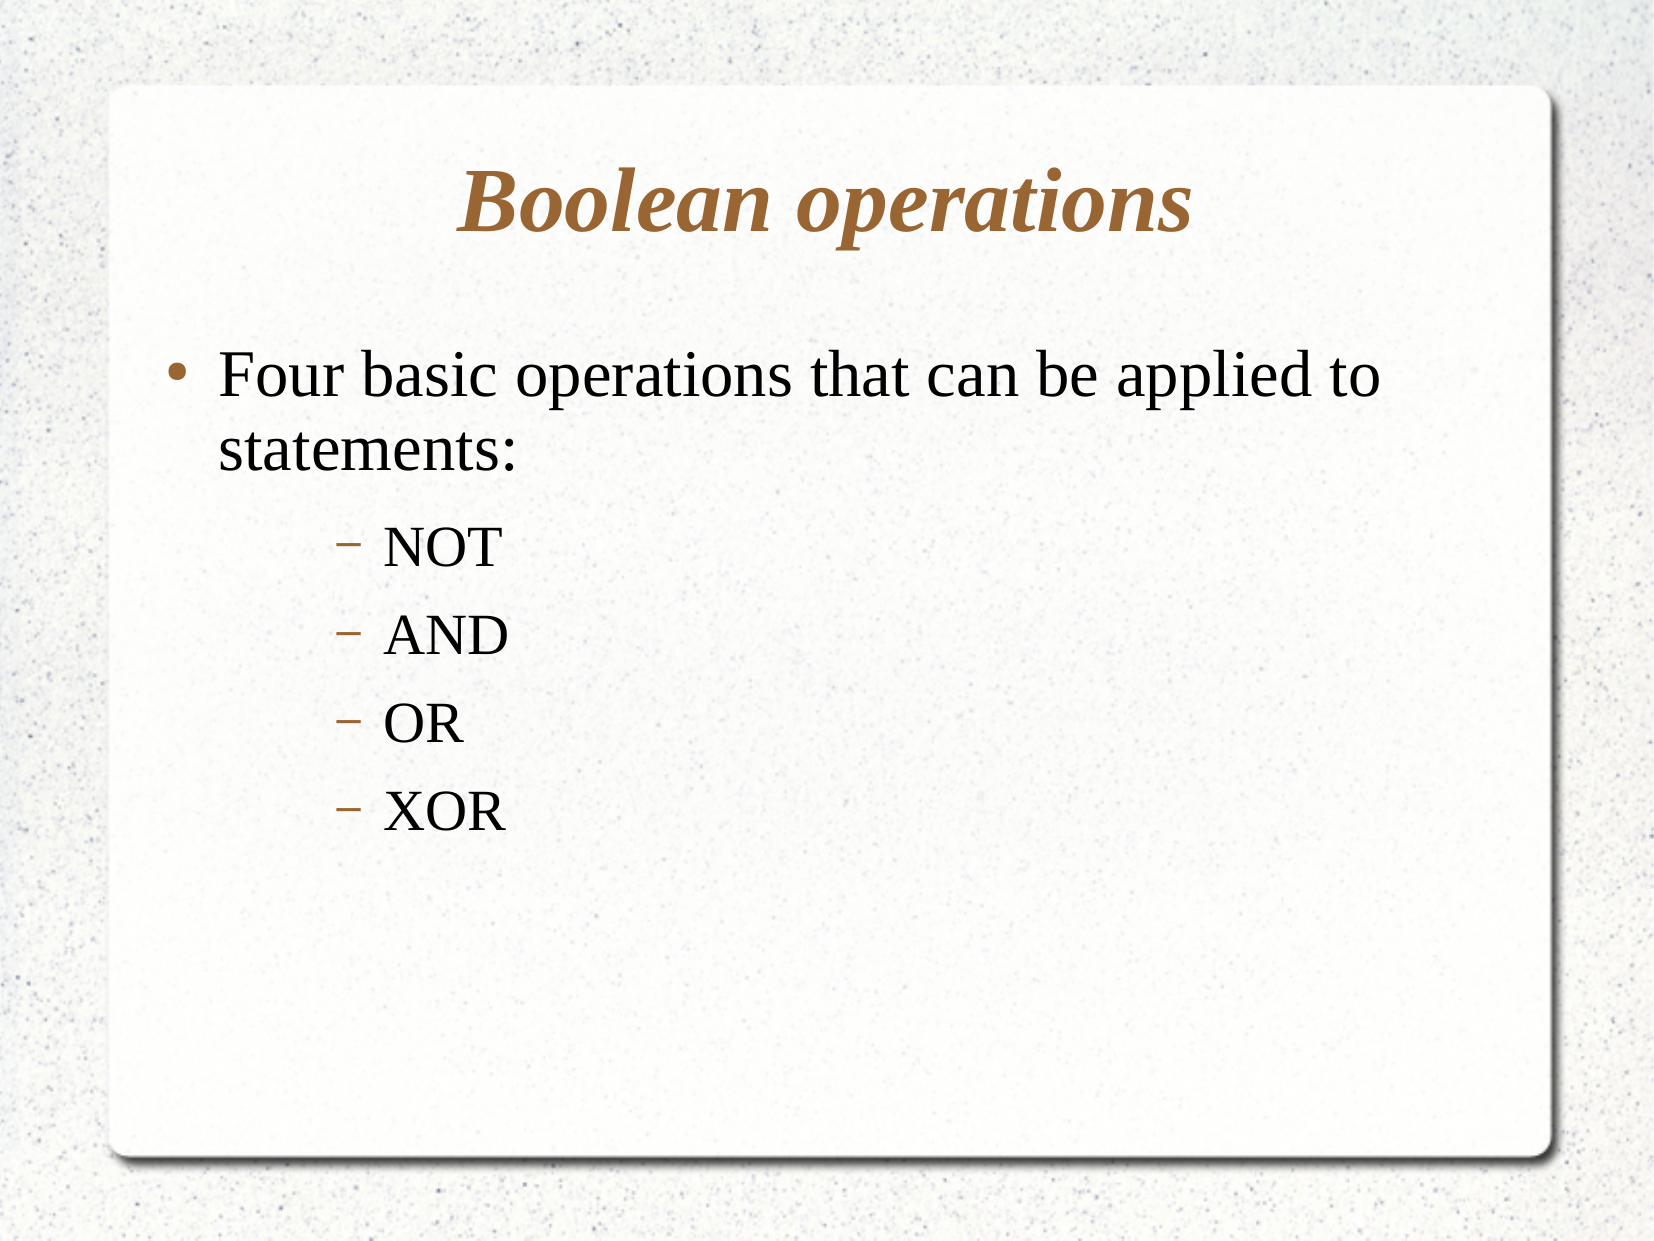

# Boolean operations
Four basic operations that can be applied to statements:
NOT
AND
OR
XOR